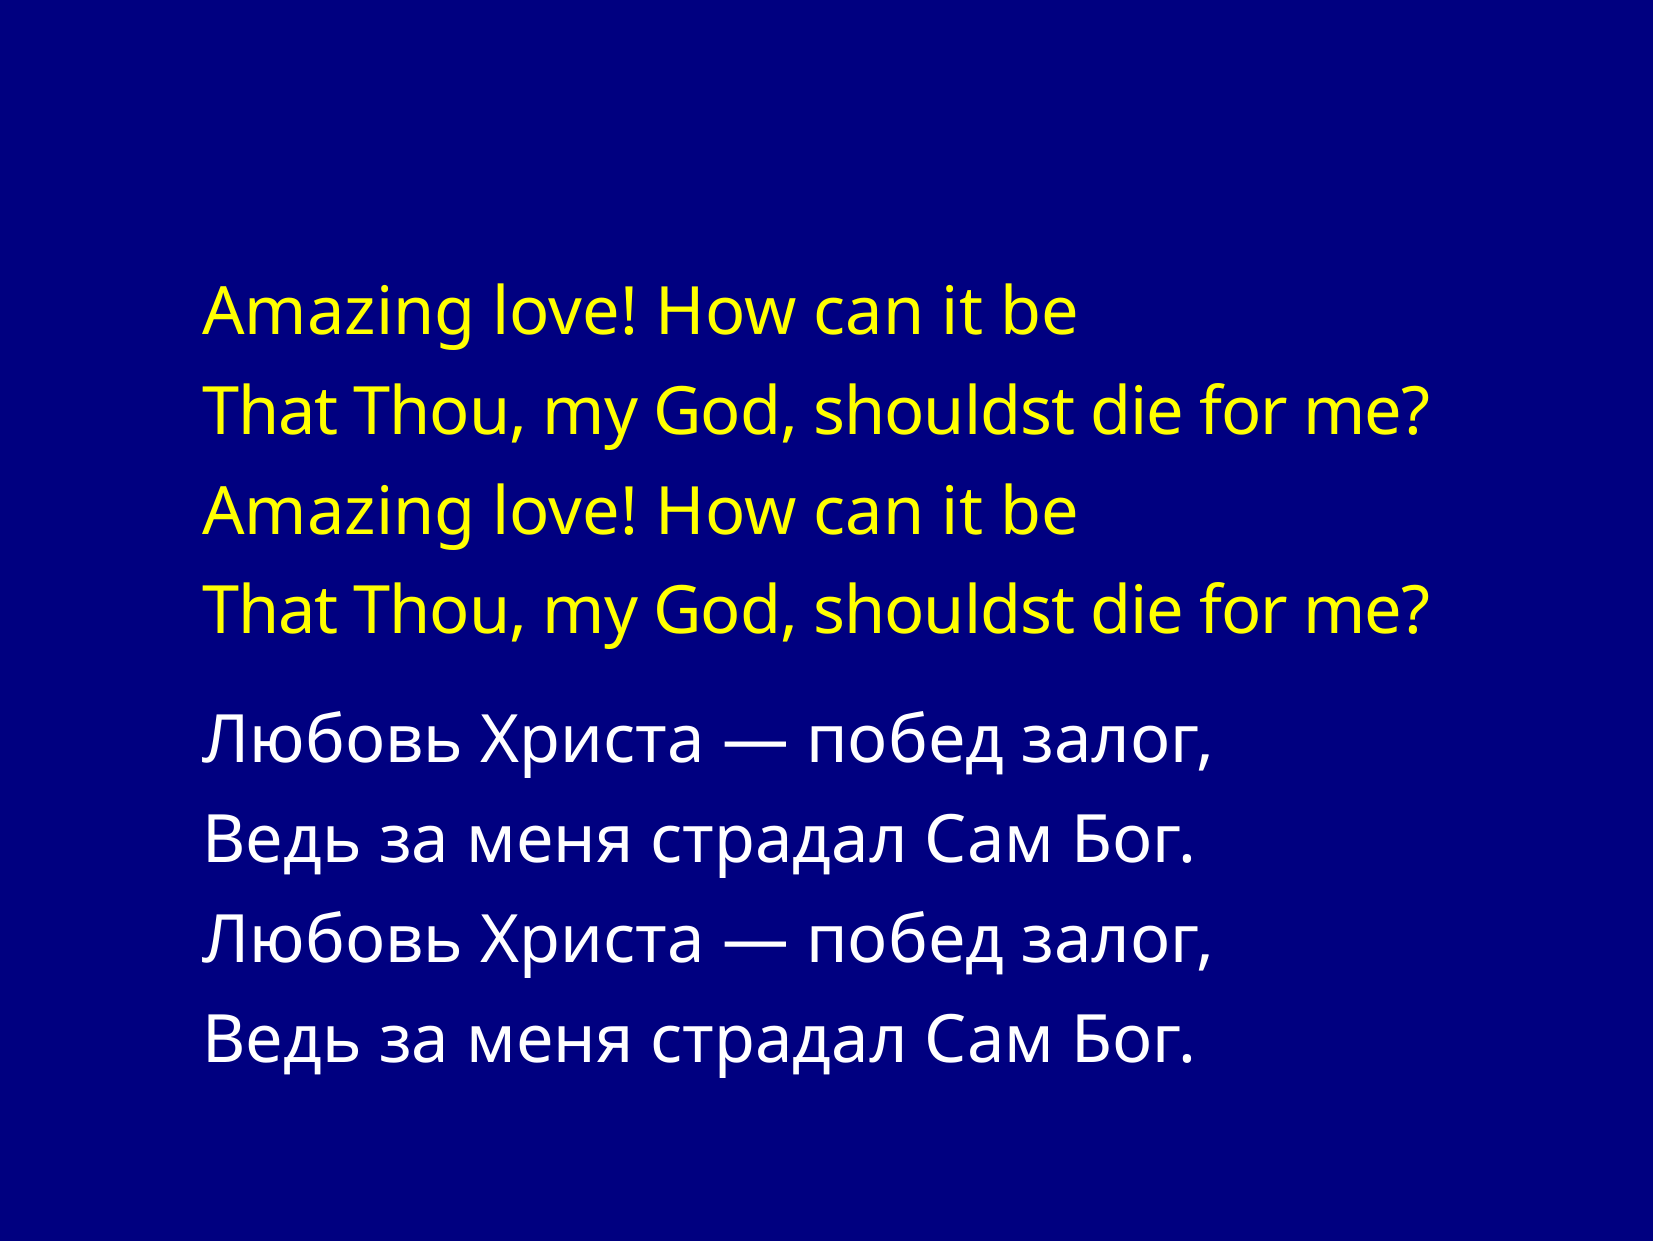

Amazing love! How can it be
	That Thou, my God, shouldst die for me?
	Amazing love! How can it be
	That Thou, my God, shouldst die for me?
	Любовь Христа ― побед залог,
	Ведь за меня страдал Сам Бог.
	Любовь Христа ― побед залог,
	Ведь за меня страдал Сам Бог.